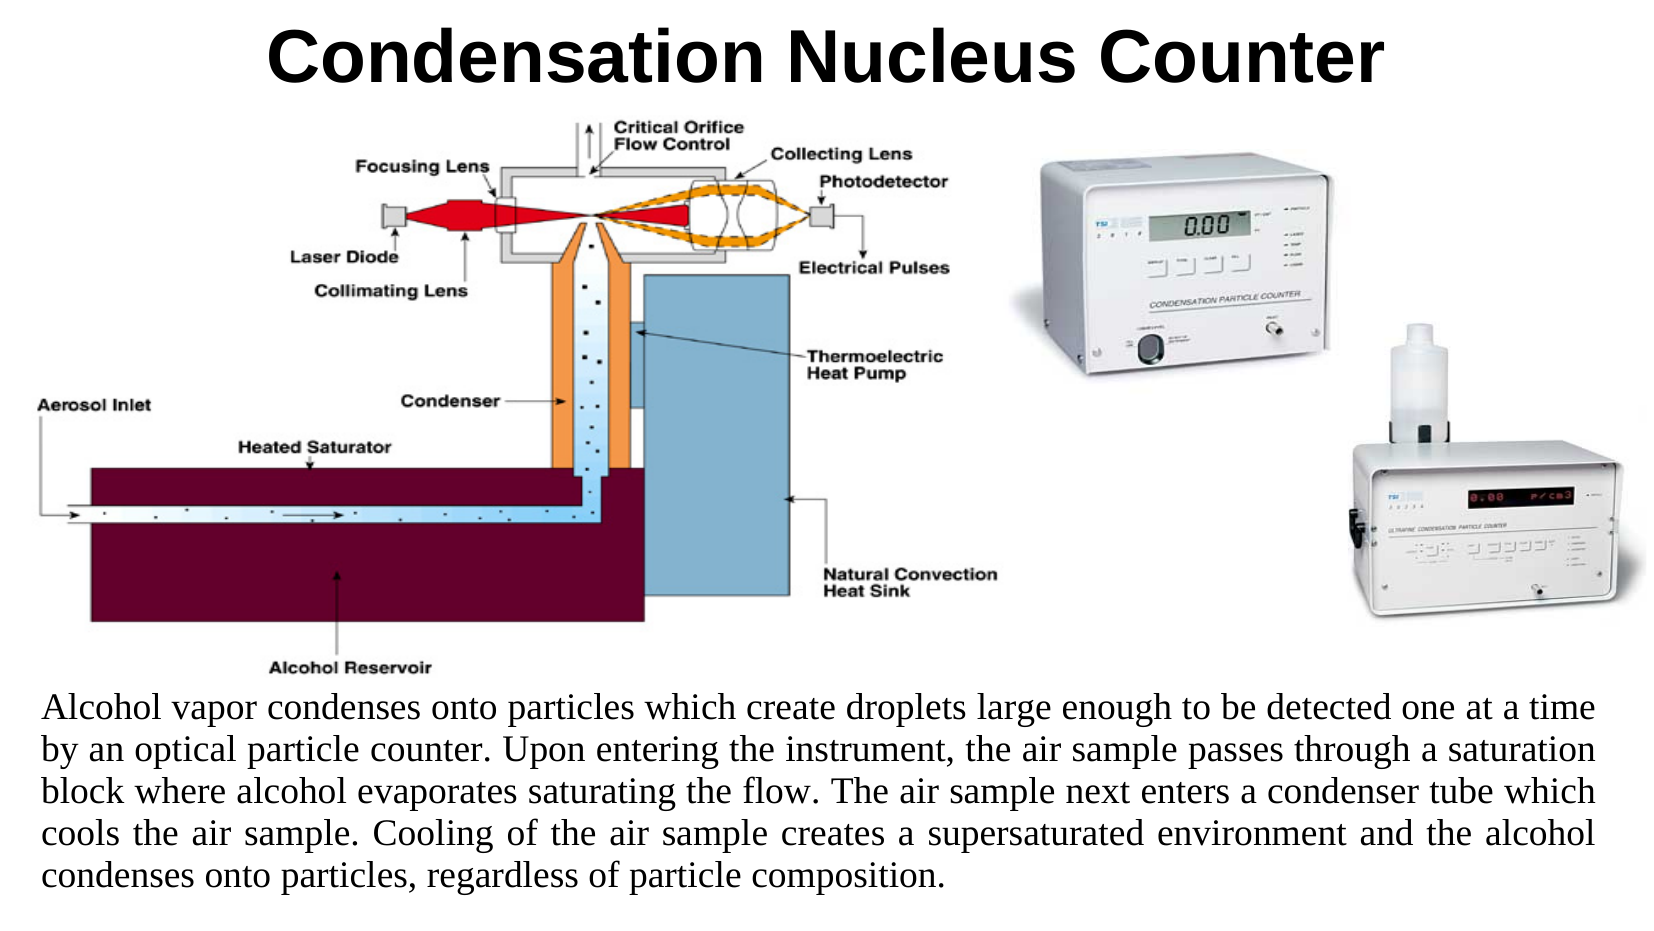

# Condensation Nucleus Counter
Alcohol vapor condenses onto particles which create droplets large enough to be detected one at a time by an optical particle counter. Upon entering the instrument, the air sample passes through a saturation block where alcohol evaporates saturating the flow. The air sample next enters a condenser tube which cools the air sample. Cooling of the air sample creates a supersaturated environment and the alcohol condenses onto particles, regardless of particle composition.